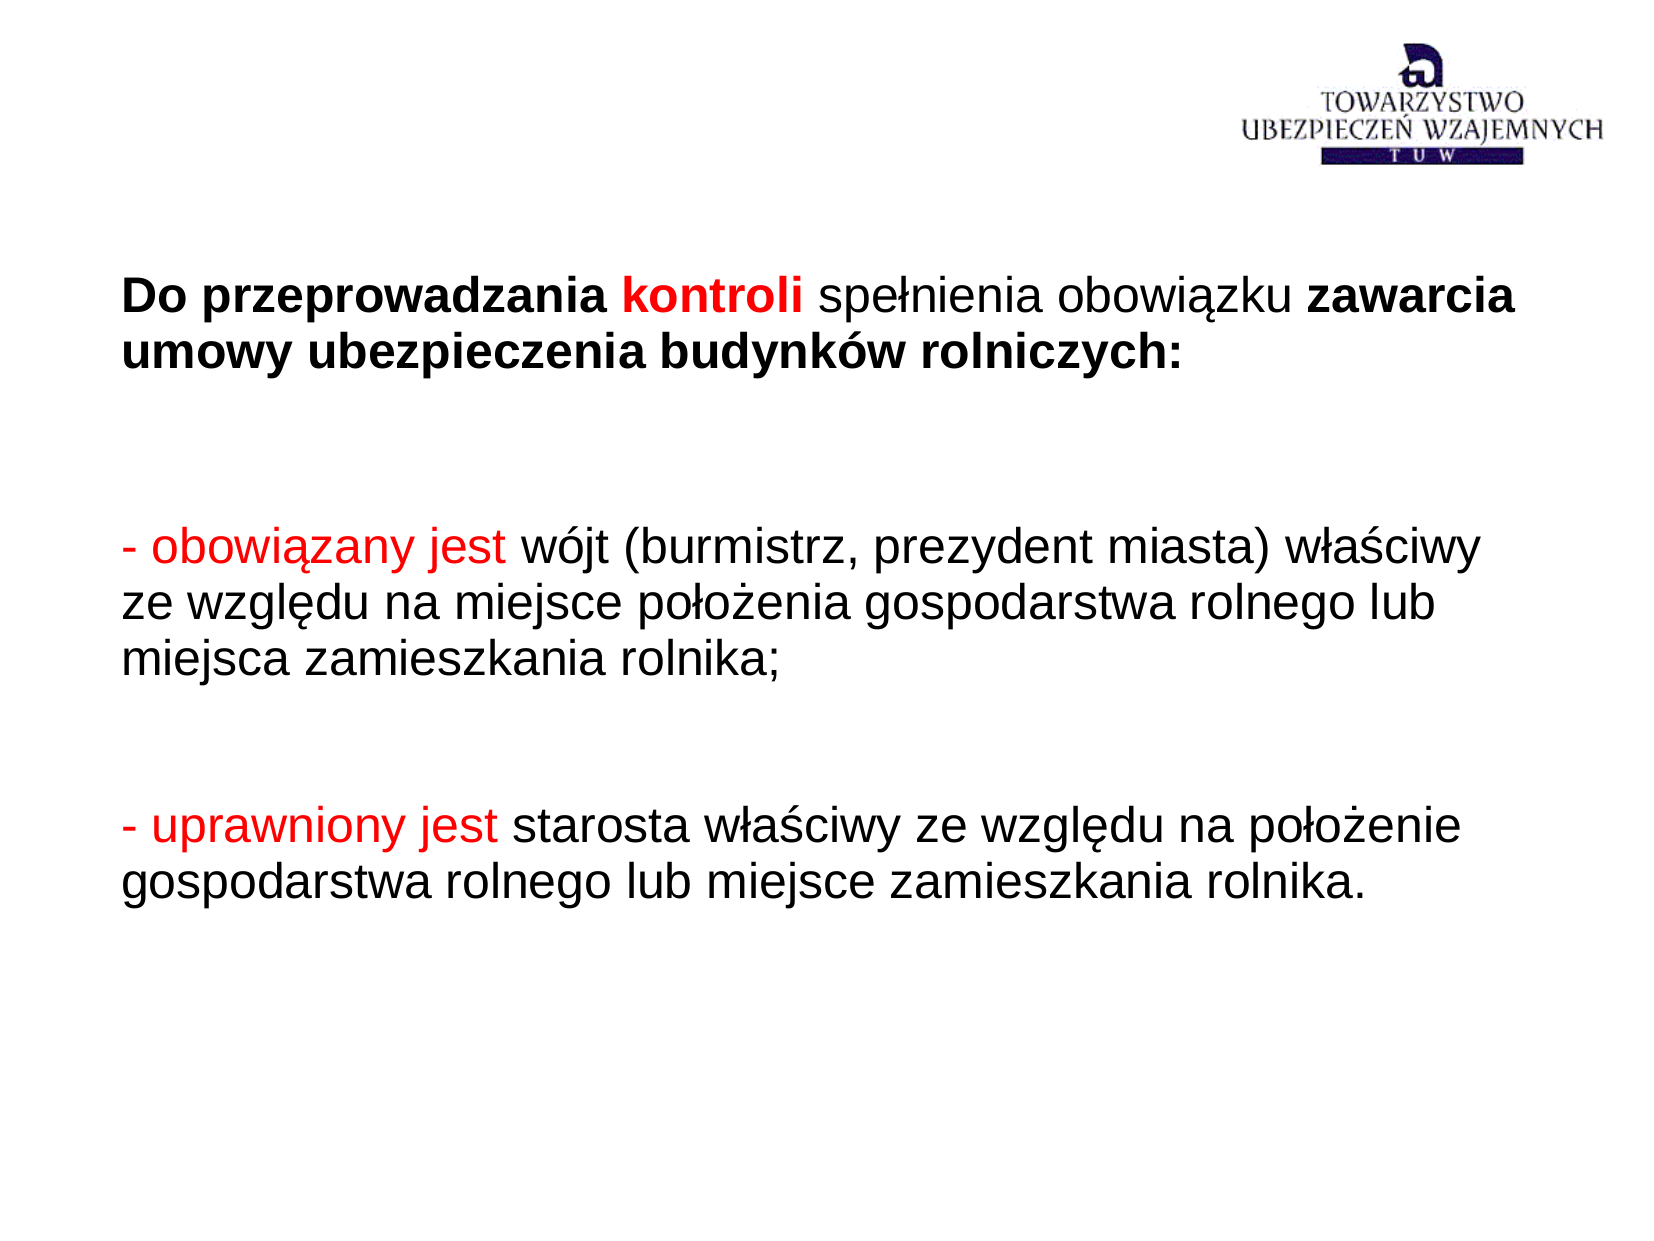

Do przeprowadzania kontroli spełnienia obowiązku zawarcia umowy ubezpieczenia budynków rolniczych:
- obowiązany jest wójt (burmistrz, prezydent miasta) właściwy ze względu na miejsce położenia gospodarstwa rolnego lub miejsca zamieszkania rolnika;
- uprawniony jest starosta właściwy ze względu na położenie gospodarstwa rolnego lub miejsce zamieszkania rolnika.